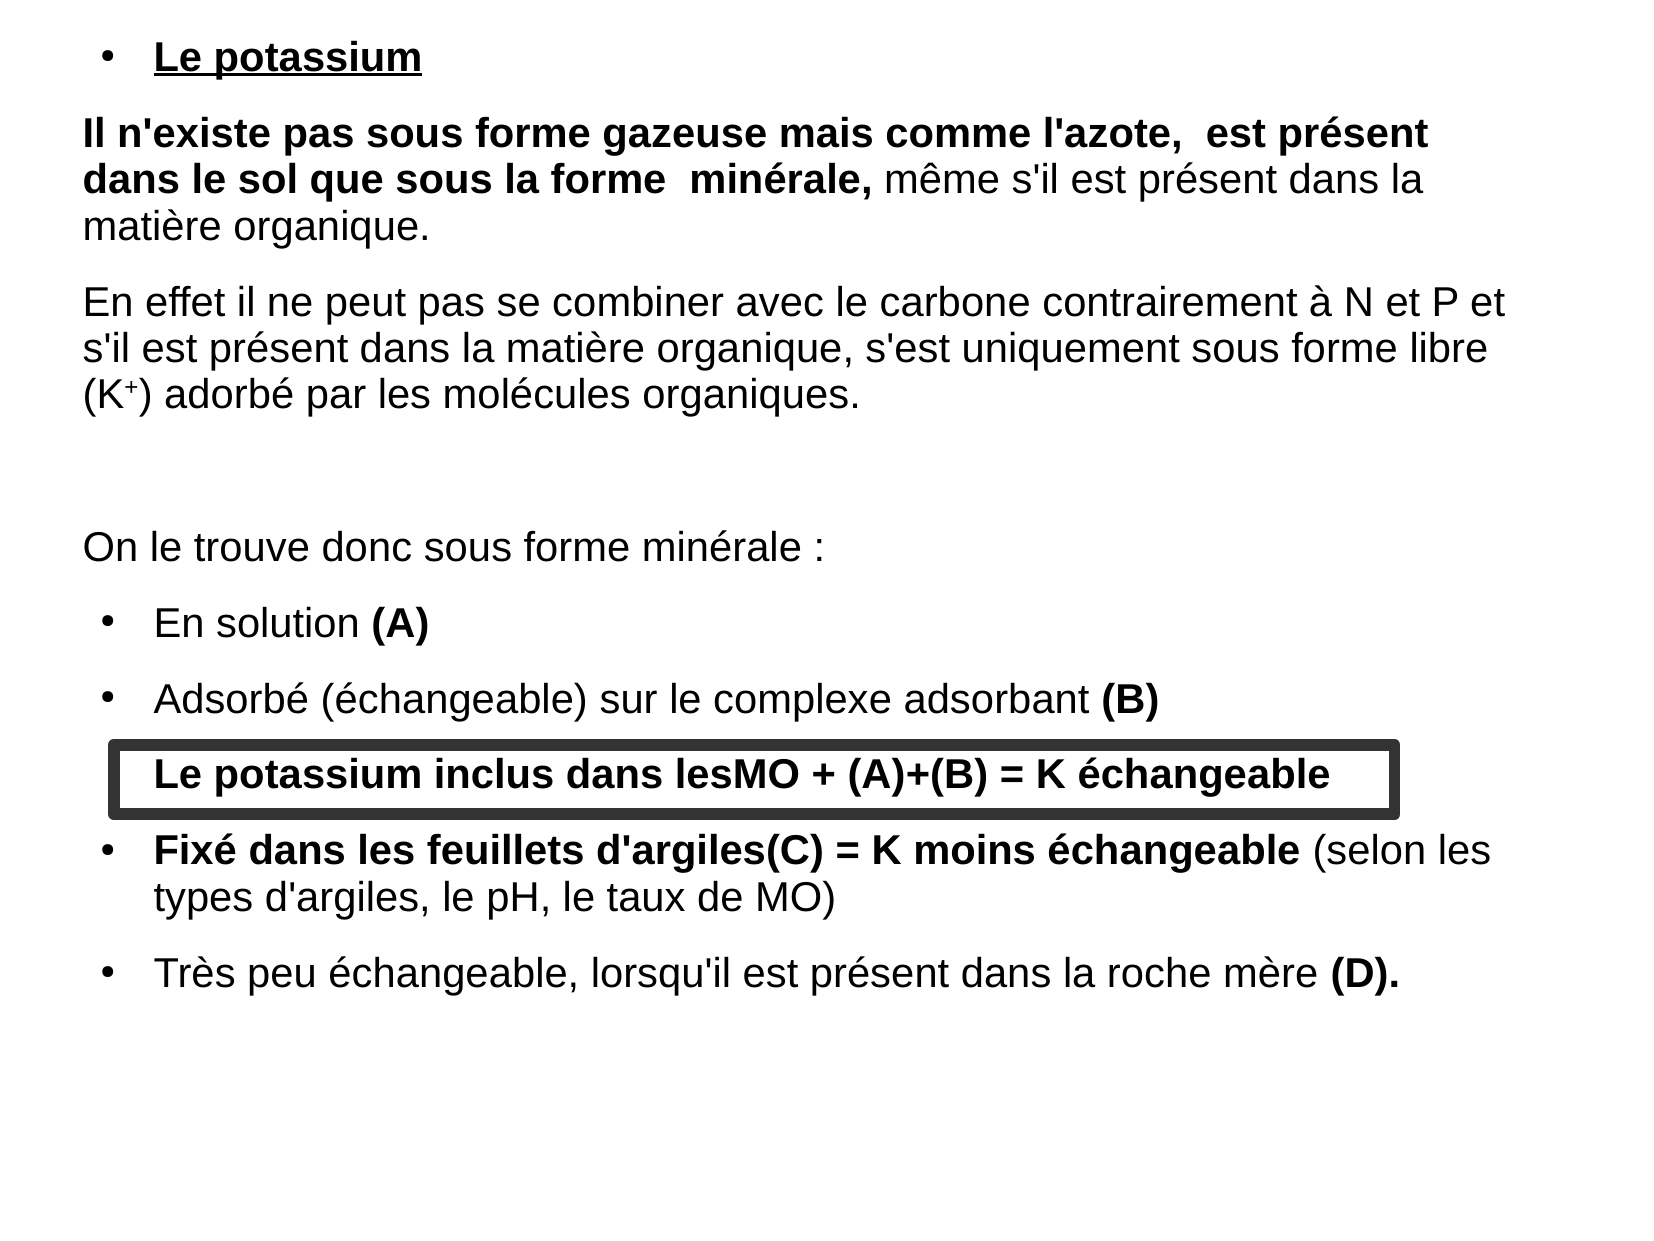

# Le potassium
Il n'existe pas sous forme gazeuse mais comme l'azote, est présent dans le sol que sous la forme  minérale, même s'il est présent dans la matière organique.
En effet il ne peut pas se combiner avec le carbone contrairement à N et P et s'il est présent dans la matière organique, s'est uniquement sous forme libre (K+) adorbé par les molécules organiques.
On le trouve donc sous forme minérale :
En solution (A)
Adsorbé (échangeable) sur le complexe adsorbant (B)
Le potassium inclus dans lesMO + (A)+(B) = K échangeable
Fixé dans les feuillets d'argiles(C) = K moins échangeable (selon les types d'argiles, le pH, le taux de MO)
Très peu échangeable, lorsqu'il est présent dans la roche mère (D).